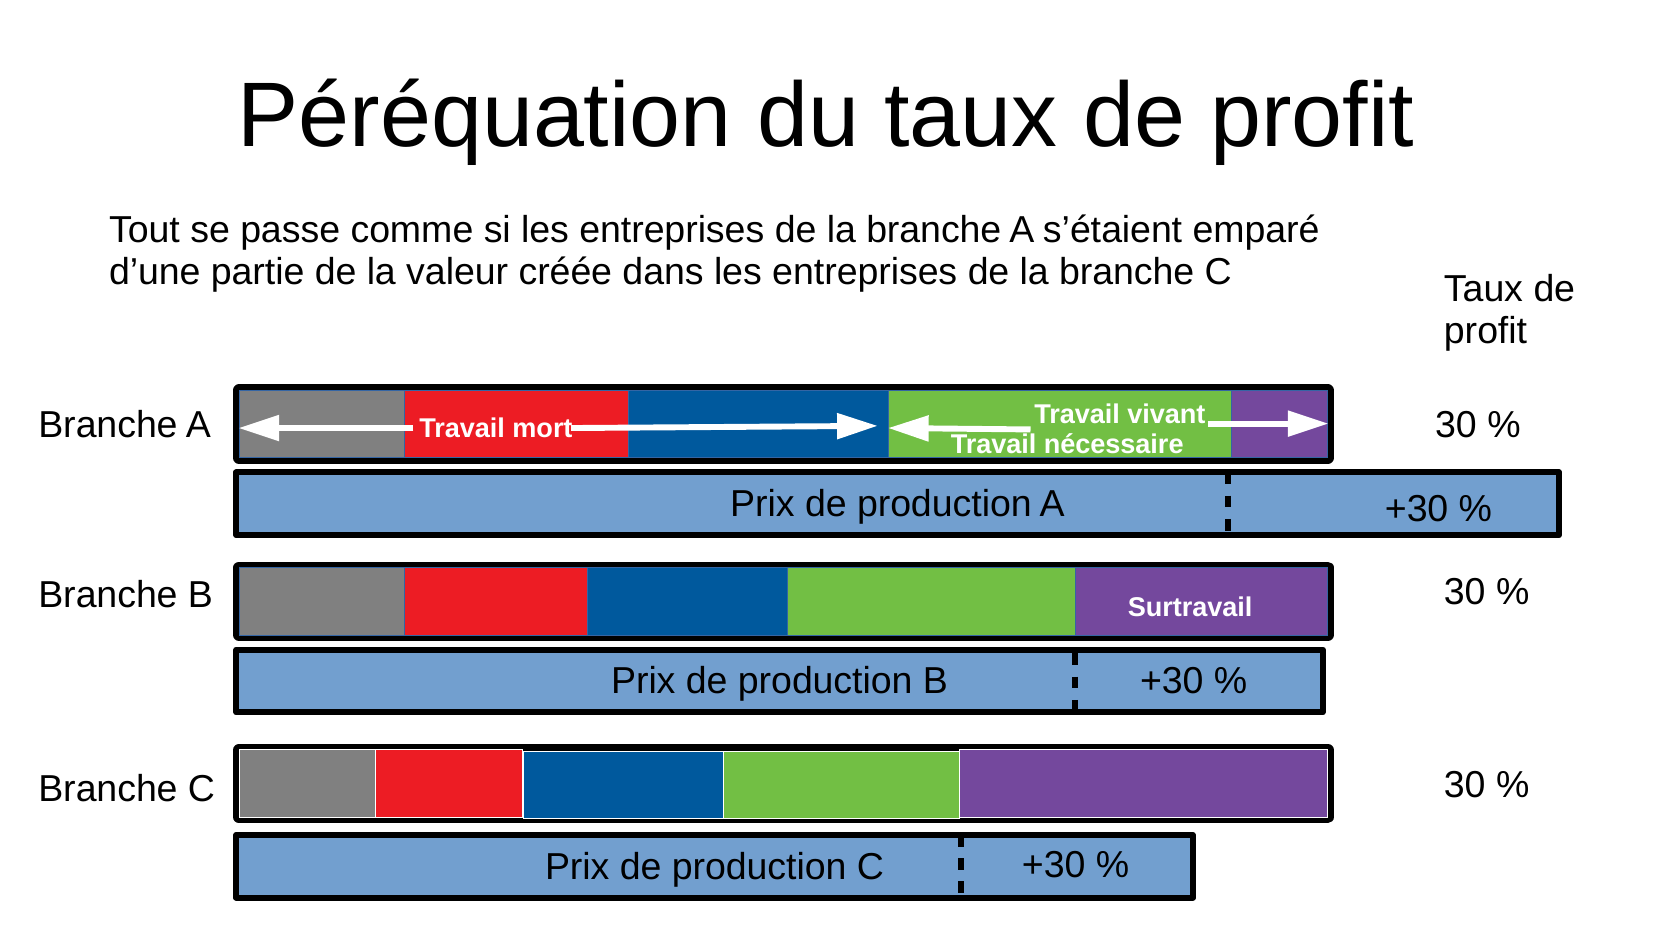

# Péréquation du taux de profit
Tout se passe comme si les entreprises de la branche A s’étaient emparé d’une partie de la valeur créée dans les entreprises de la branche C
Taux de profit
20 %
Travail vivant
Branche A
30 %
Travail mort
Travail nécessaire
Prix de production A
+30 %
30 %
Branche B
Surtravail
Prix de production B
+30 %
40 %
30 %
Branche C
Prix de production C
+30 %